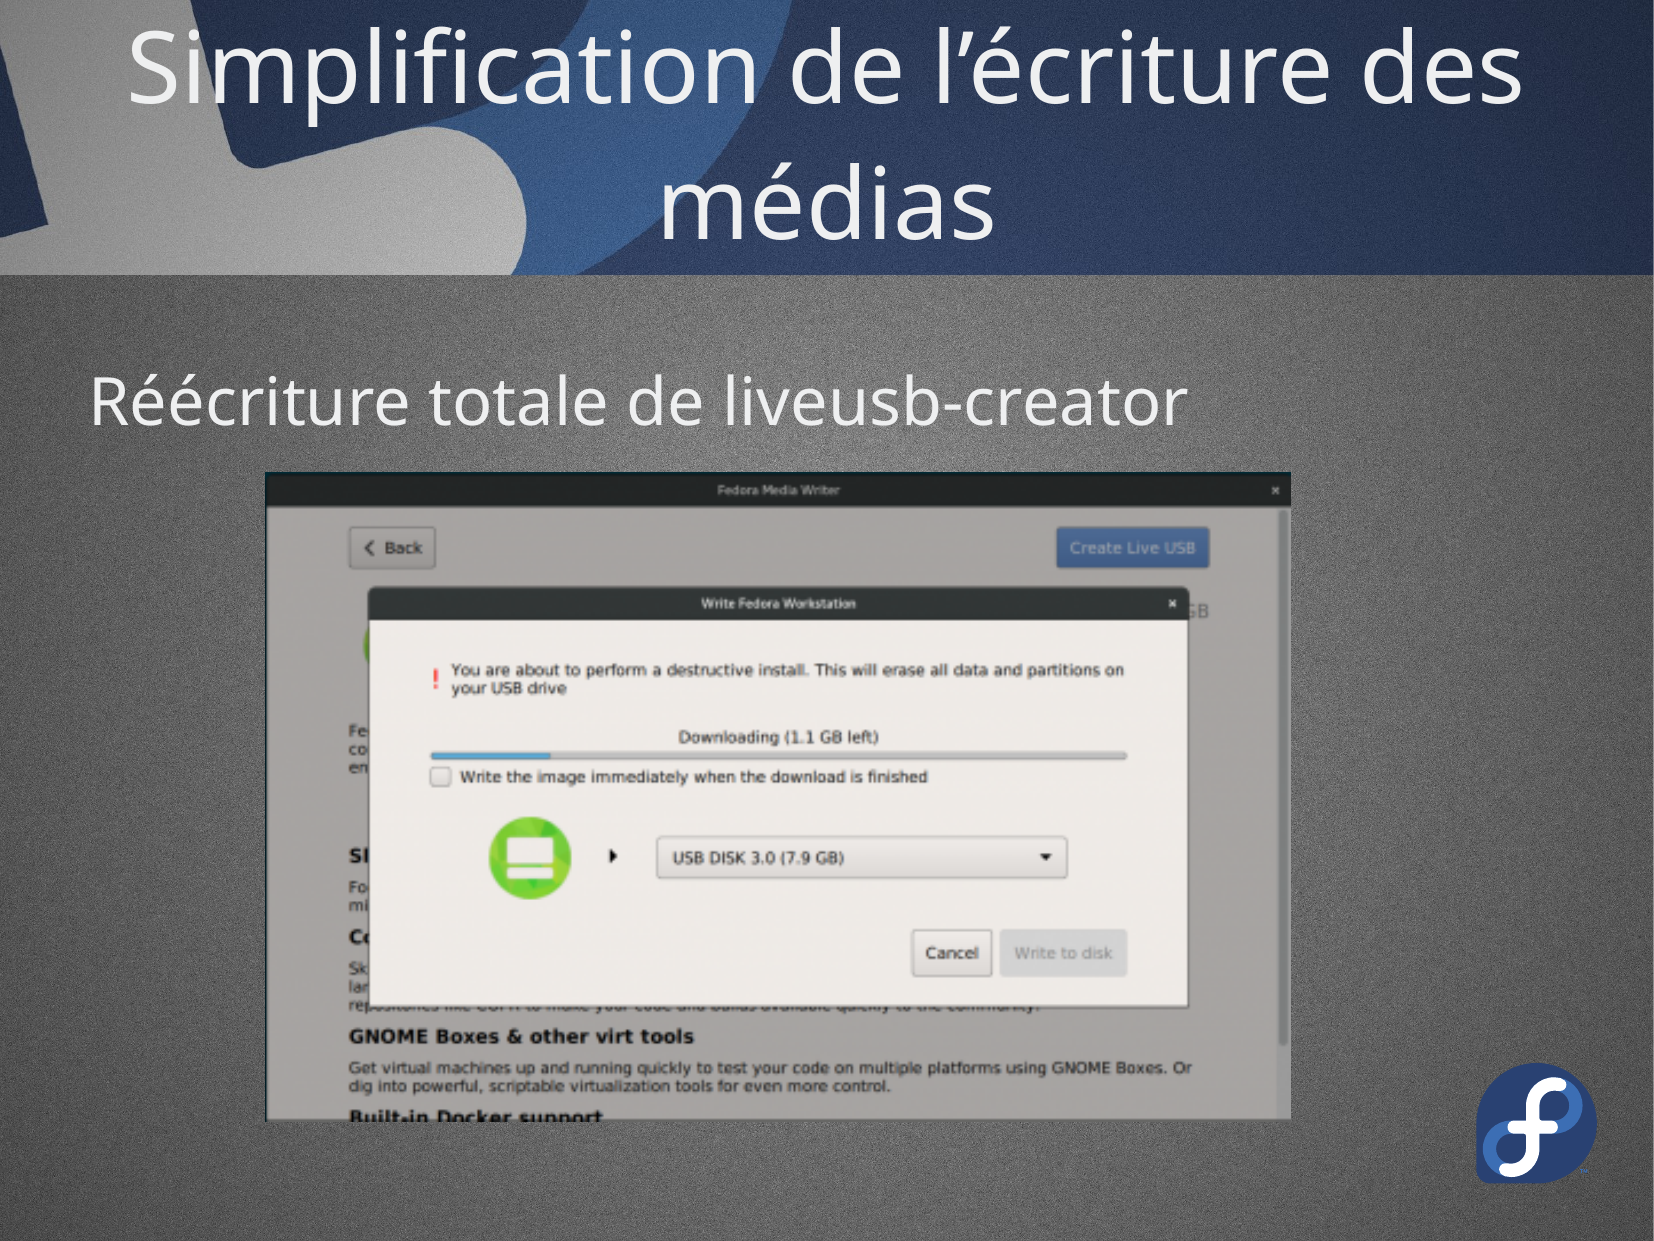

# Simplification de l’écriture des médias
Réécriture totale de liveusb-creator